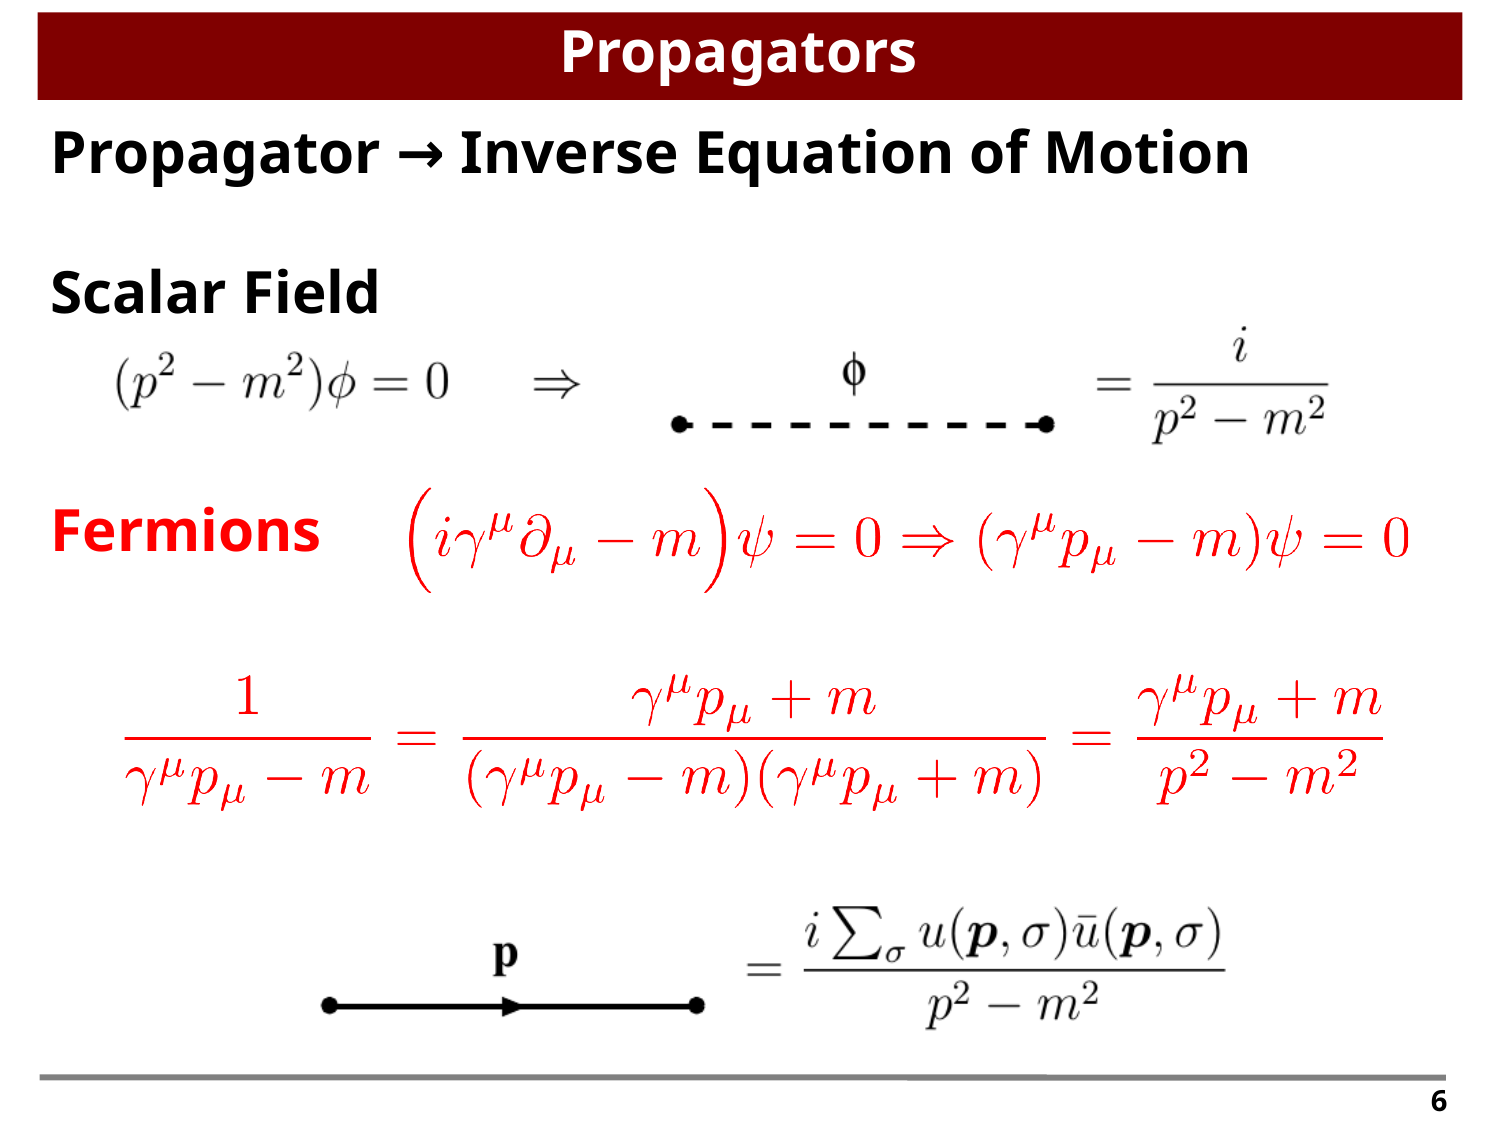

# Propagators
Propagator → Inverse Equation of Motion
Scalar Field
Fermions